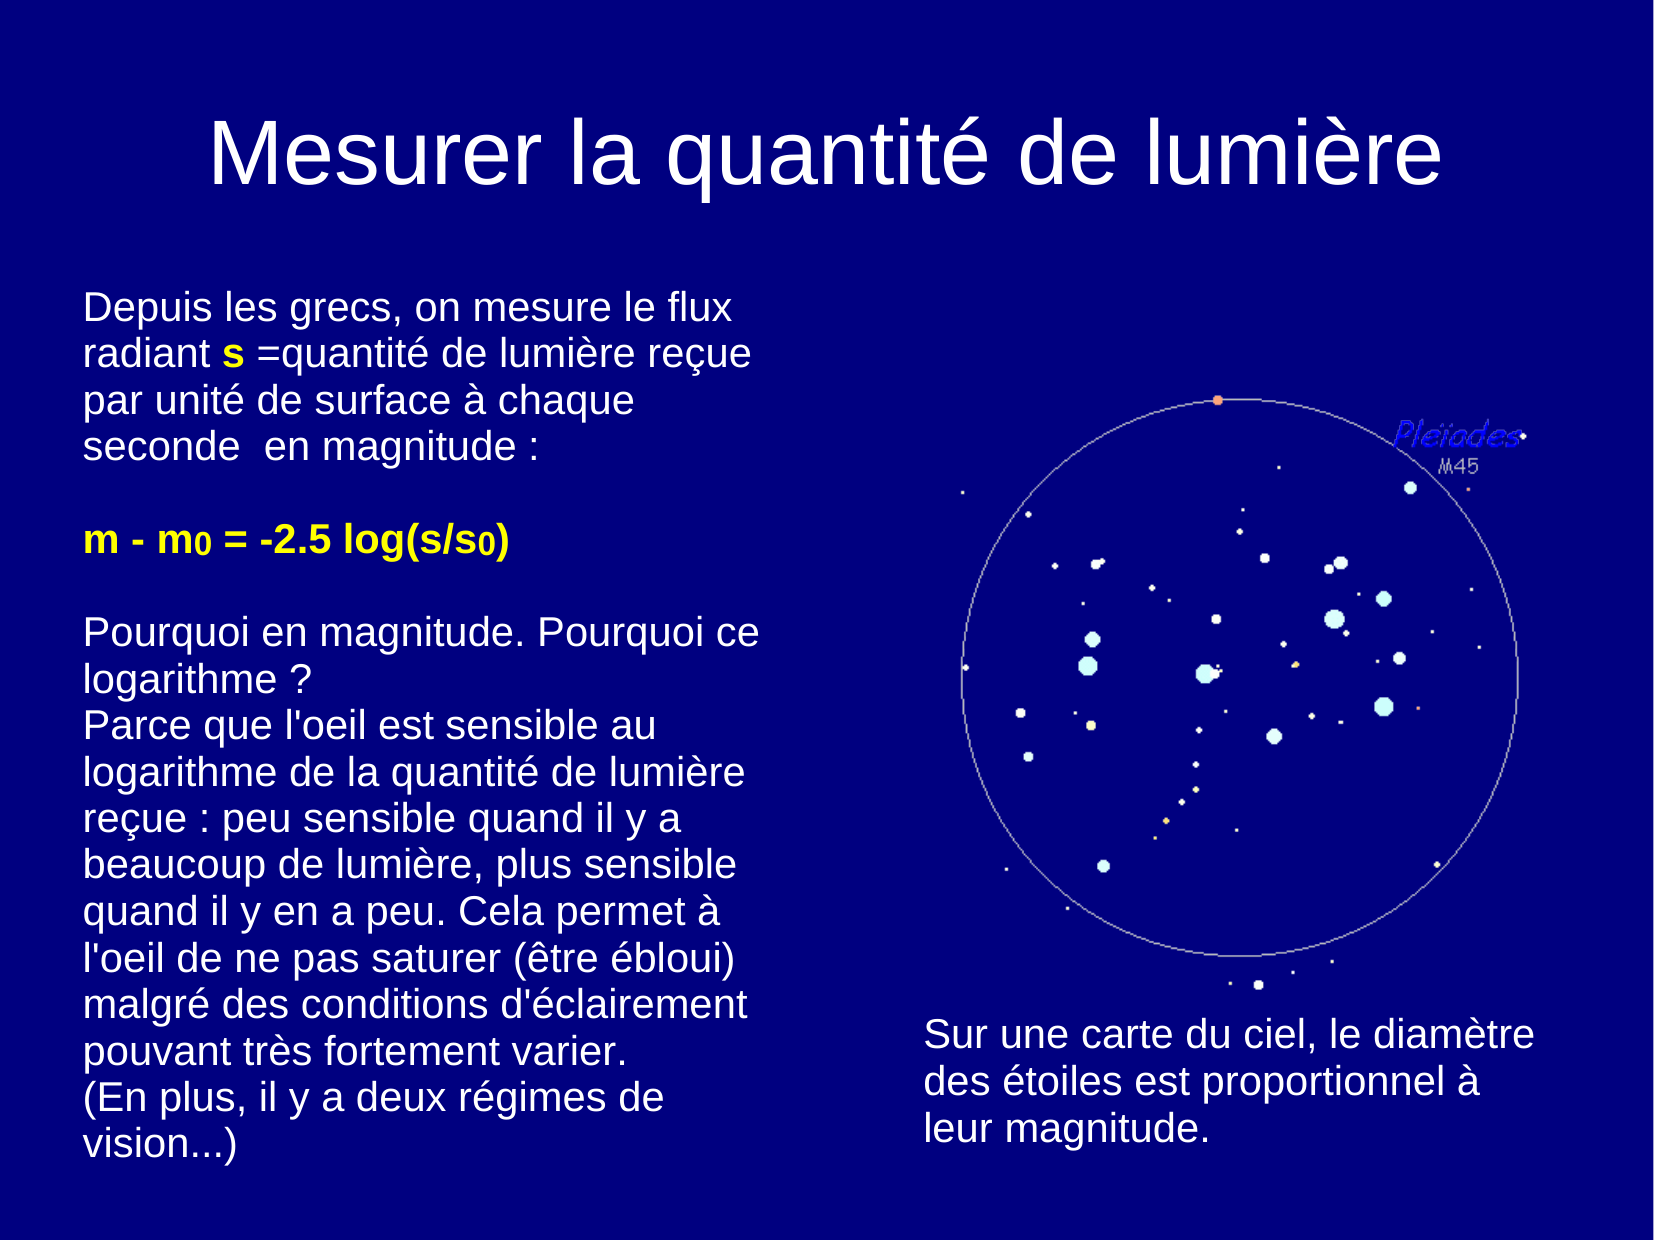

# Mesurer la quantité de lumière
Depuis les grecs, on mesure le flux radiant s =quantité de lumière reçue par unité de surface à chaque seconde en magnitude :
m - m0 = -2.5 log(s/s0)
Pourquoi en magnitude. Pourquoi ce logarithme ?
Parce que l'oeil est sensible au logarithme de la quantité de lumière reçue : peu sensible quand il y a beaucoup de lumière, plus sensible quand il y en a peu. Cela permet à l'oeil de ne pas saturer (être ébloui) malgré des conditions d'éclairement pouvant très fortement varier.
(En plus, il y a deux régimes de vision...)
Sur une carte du ciel, le diamètre
des étoiles est proportionnel à
leur magnitude.